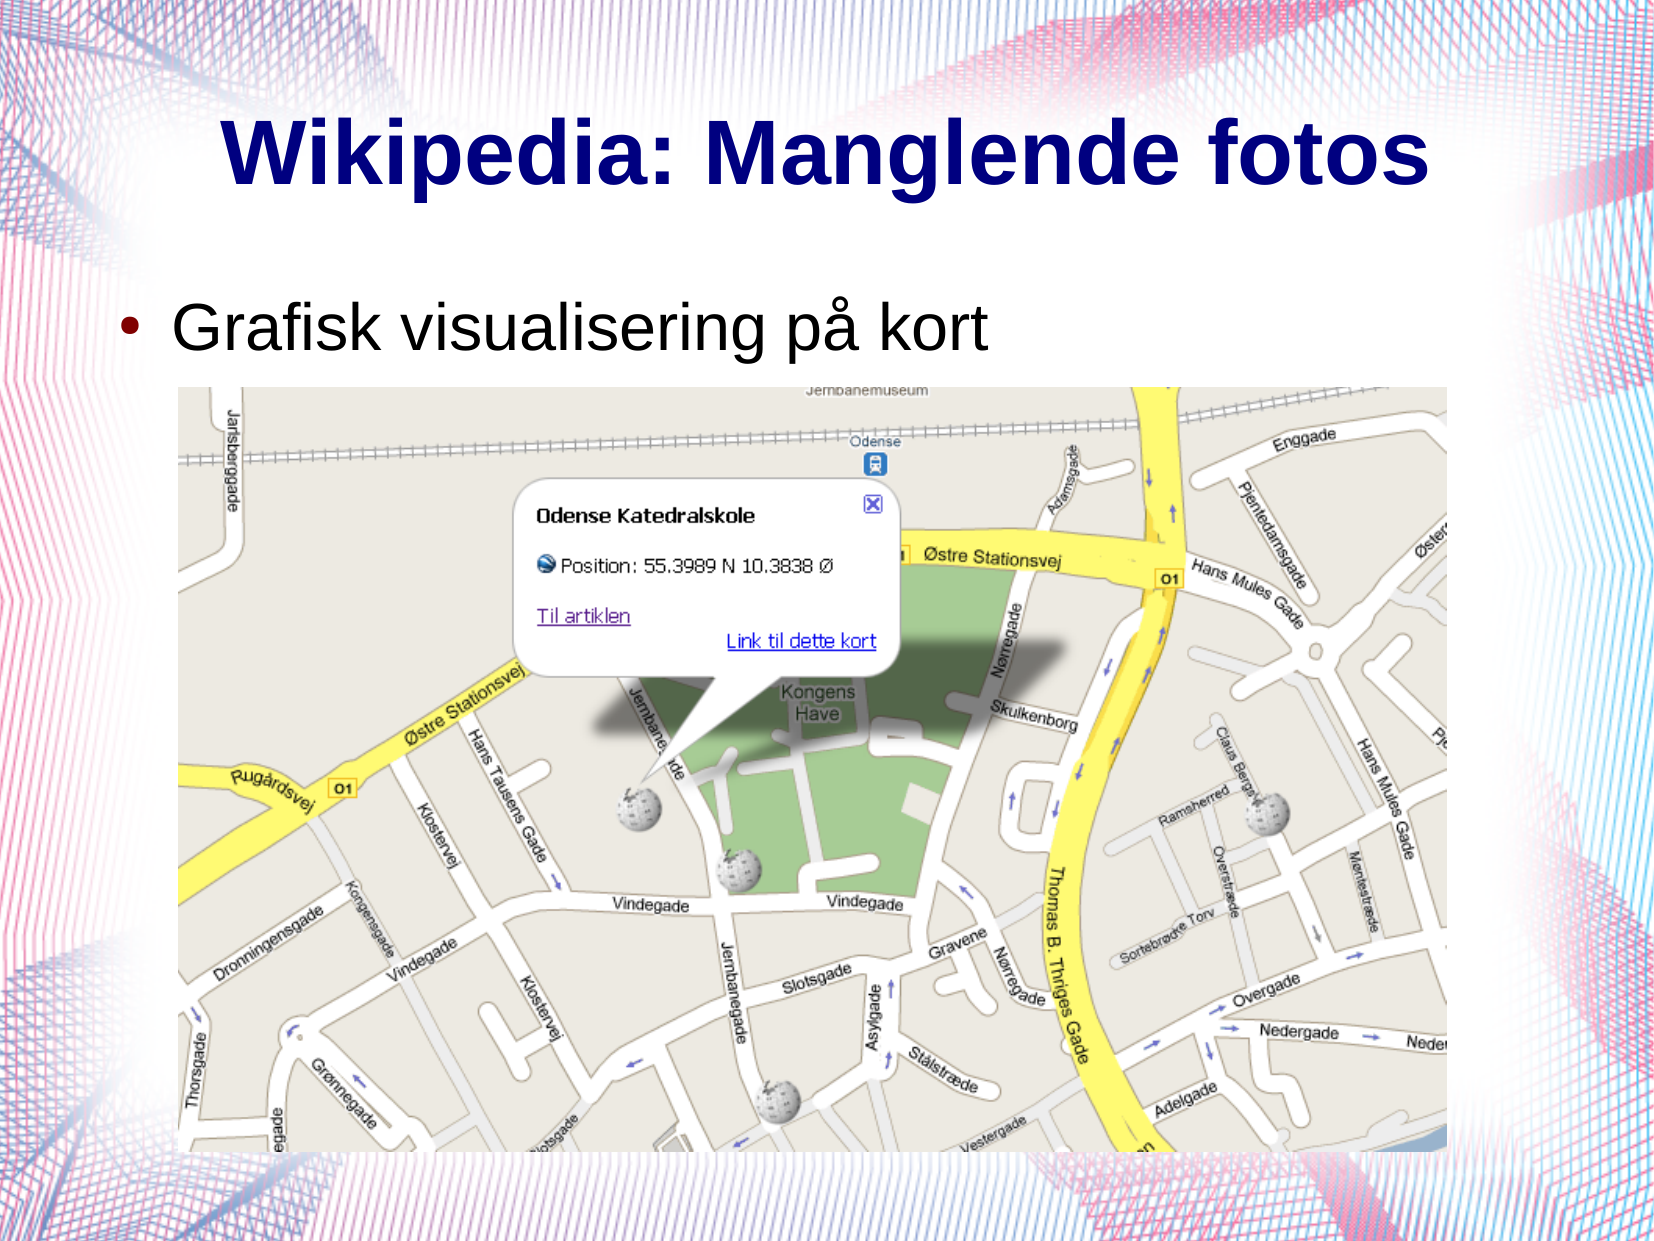

# Wikipedia: Manglende fotos
Grafisk visualisering på kort